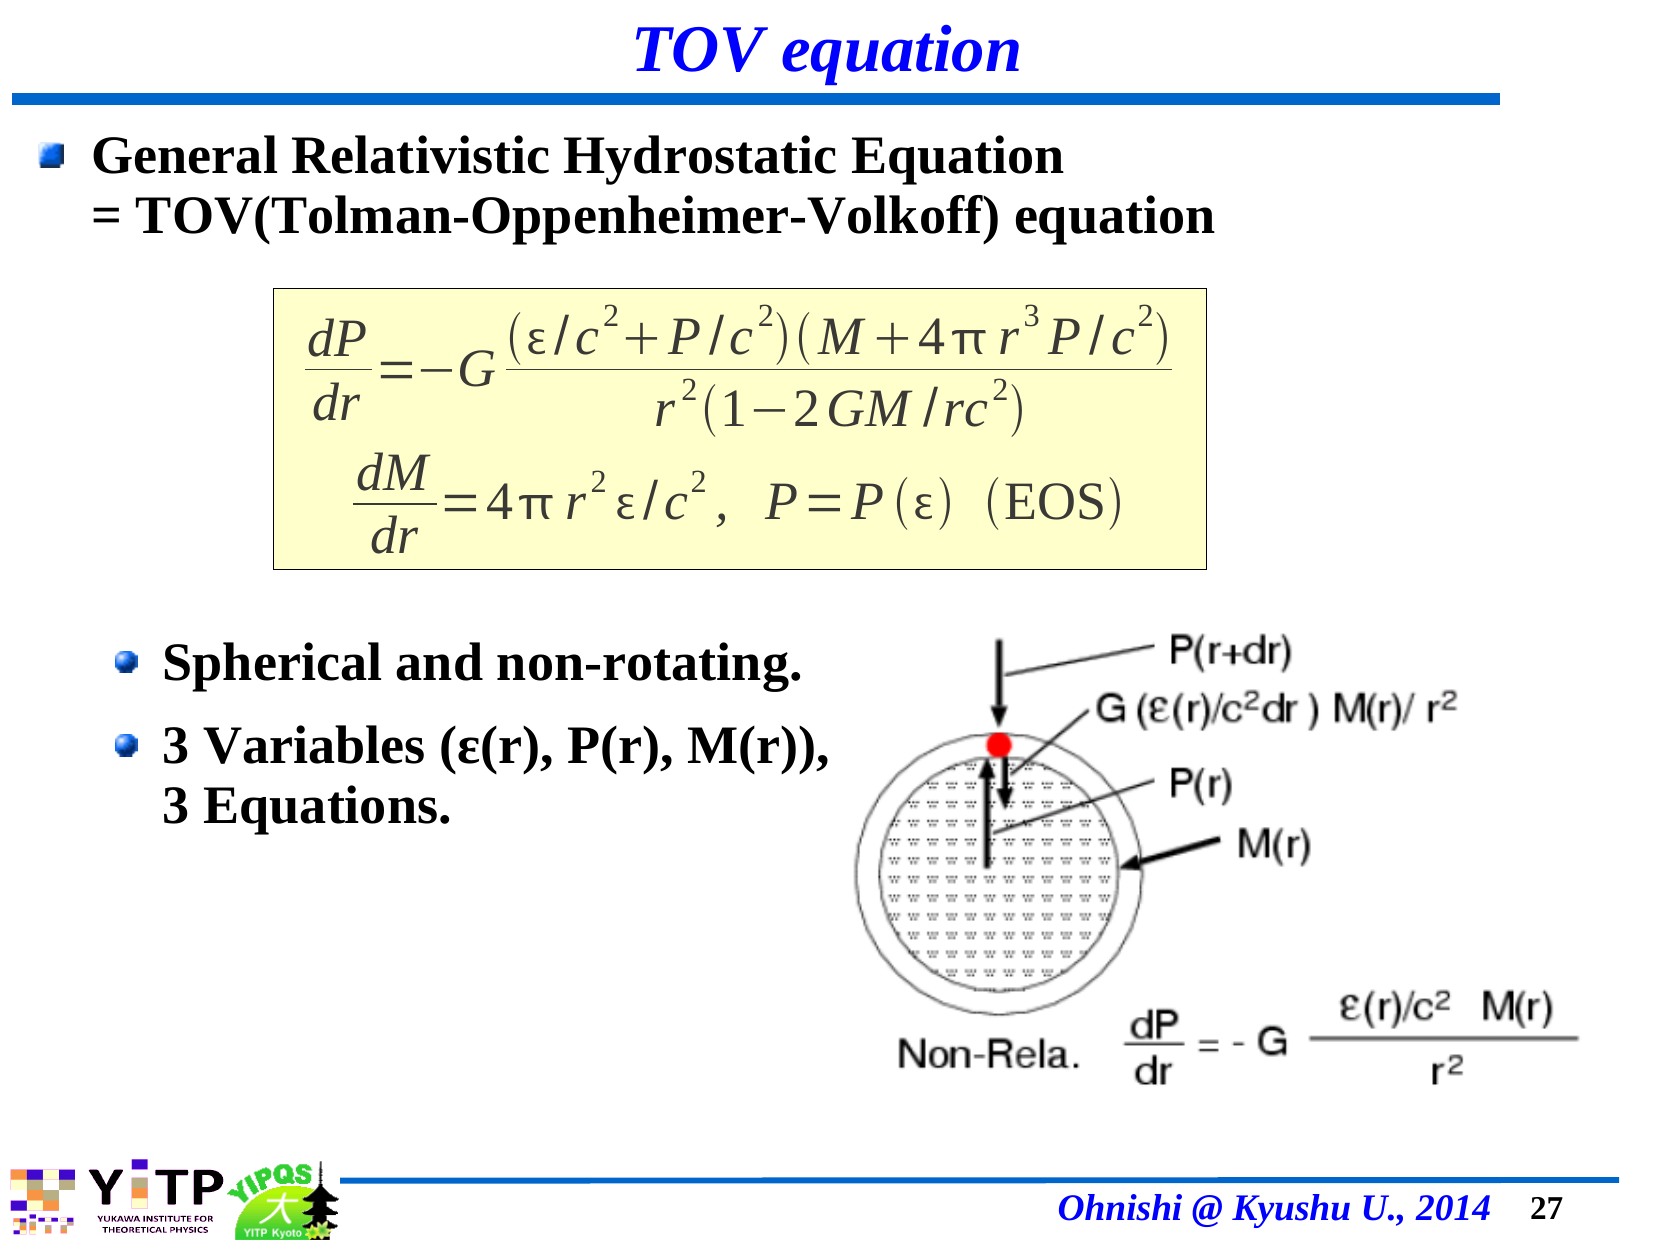

# TOV equation
General Relativistic Hydrostatic Equation
= TOV(Tolman-Oppenheimer-Volkoff) equation
Spherical and non-rotating.
3 Variables (ε(r), P(r), M(r)),
3 Equations.